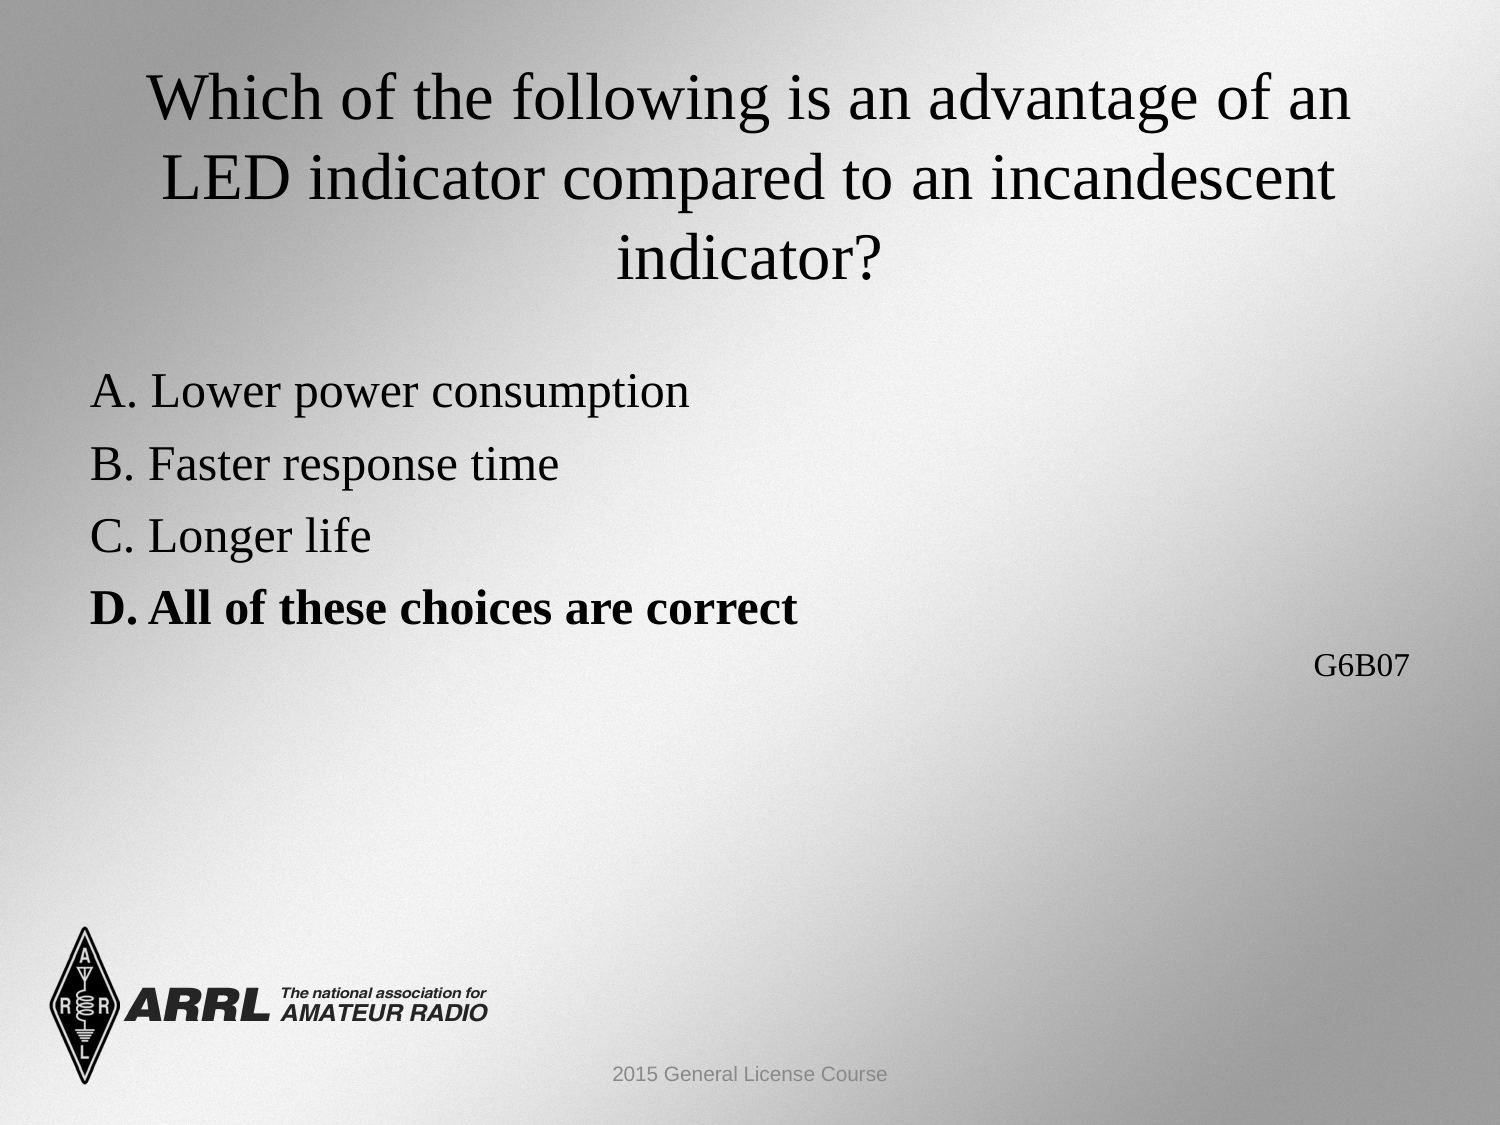

# Which of the following is an advantage of an LED indicator compared to an incandescent indicator?
A. Lower power consumption
B. Faster response time
C. Longer life
D. All of these choices are correct
 G6B07
2015 General License Course